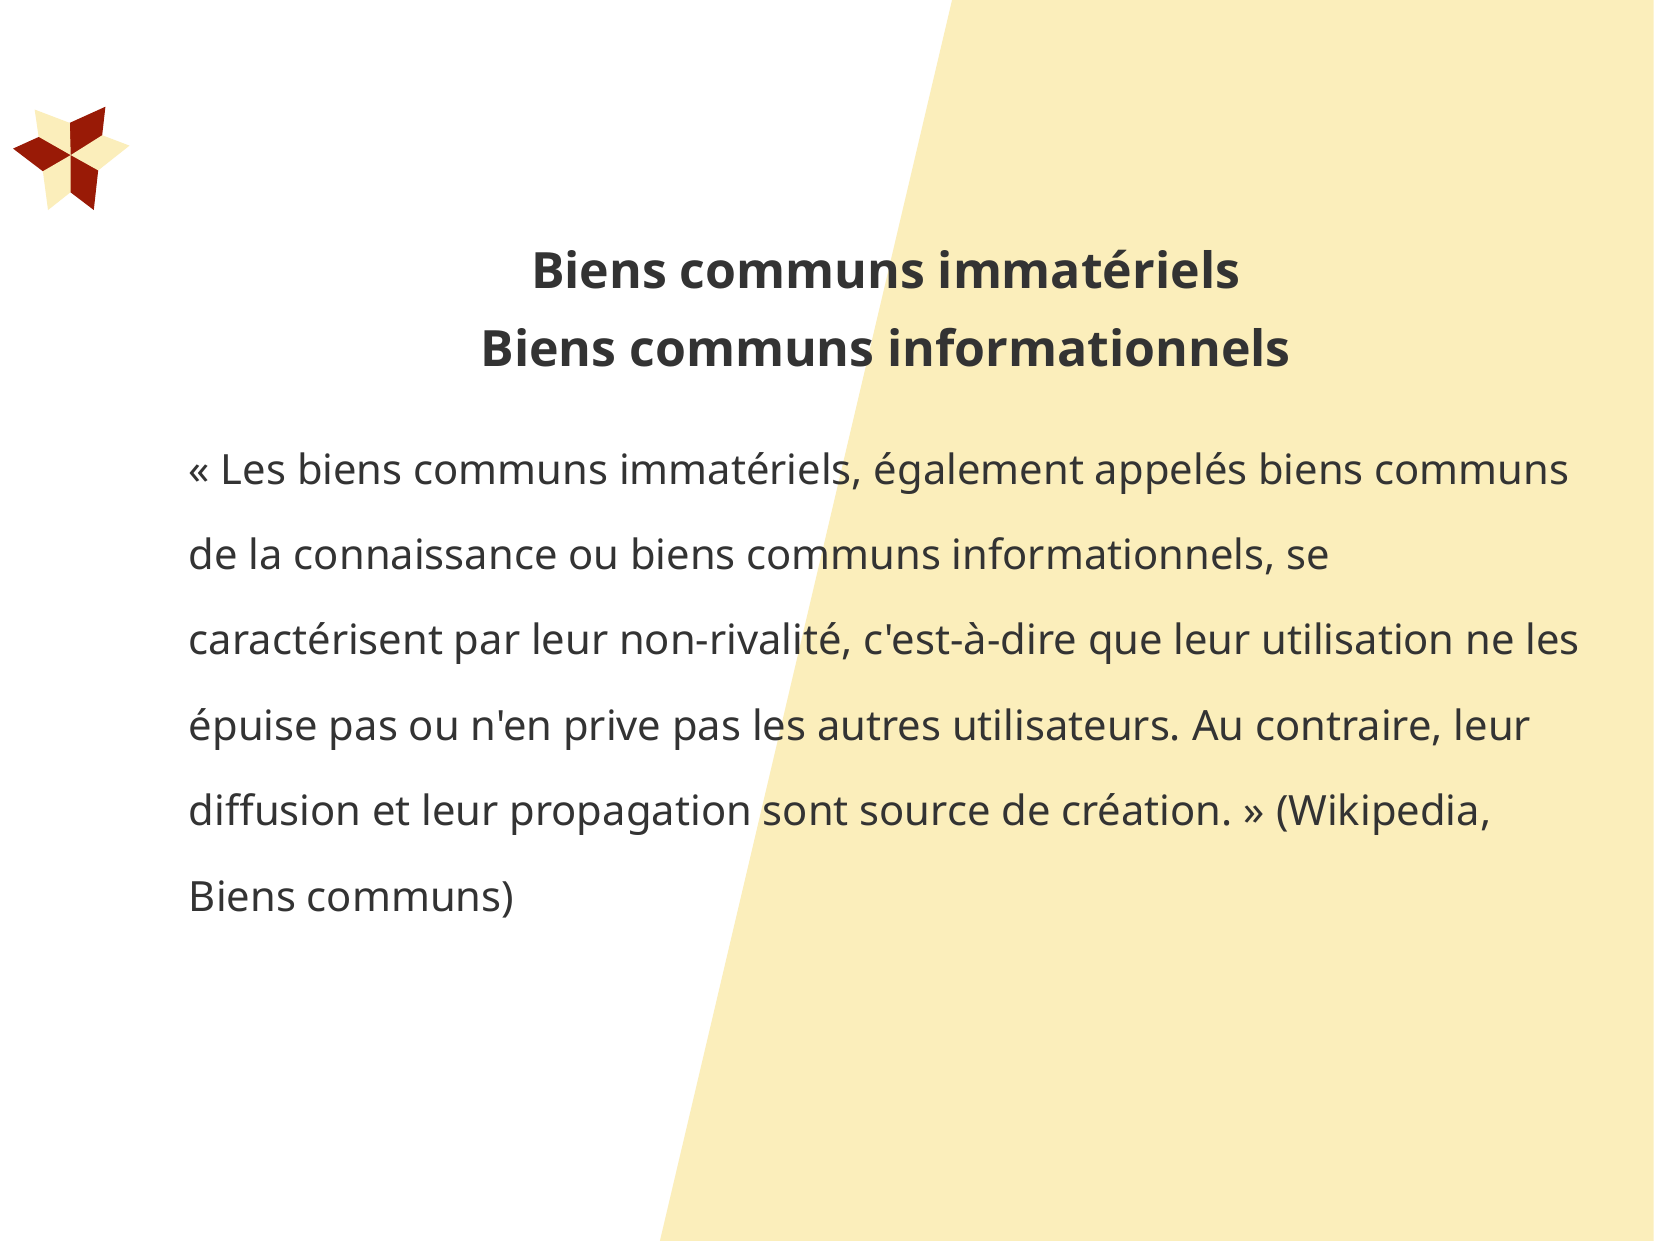

# Biens communs immatériels Biens communs informationnels
« Les biens communs immatériels, également appelés biens communs de la connaissance ou biens communs informationnels, se caractérisent par leur non-rivalité, c'est-à-dire que leur utilisation ne les épuise pas ou n'en prive pas les autres utilisateurs. Au contraire, leur diffusion et leur propagation sont source de création. » (Wikipedia, Biens communs)